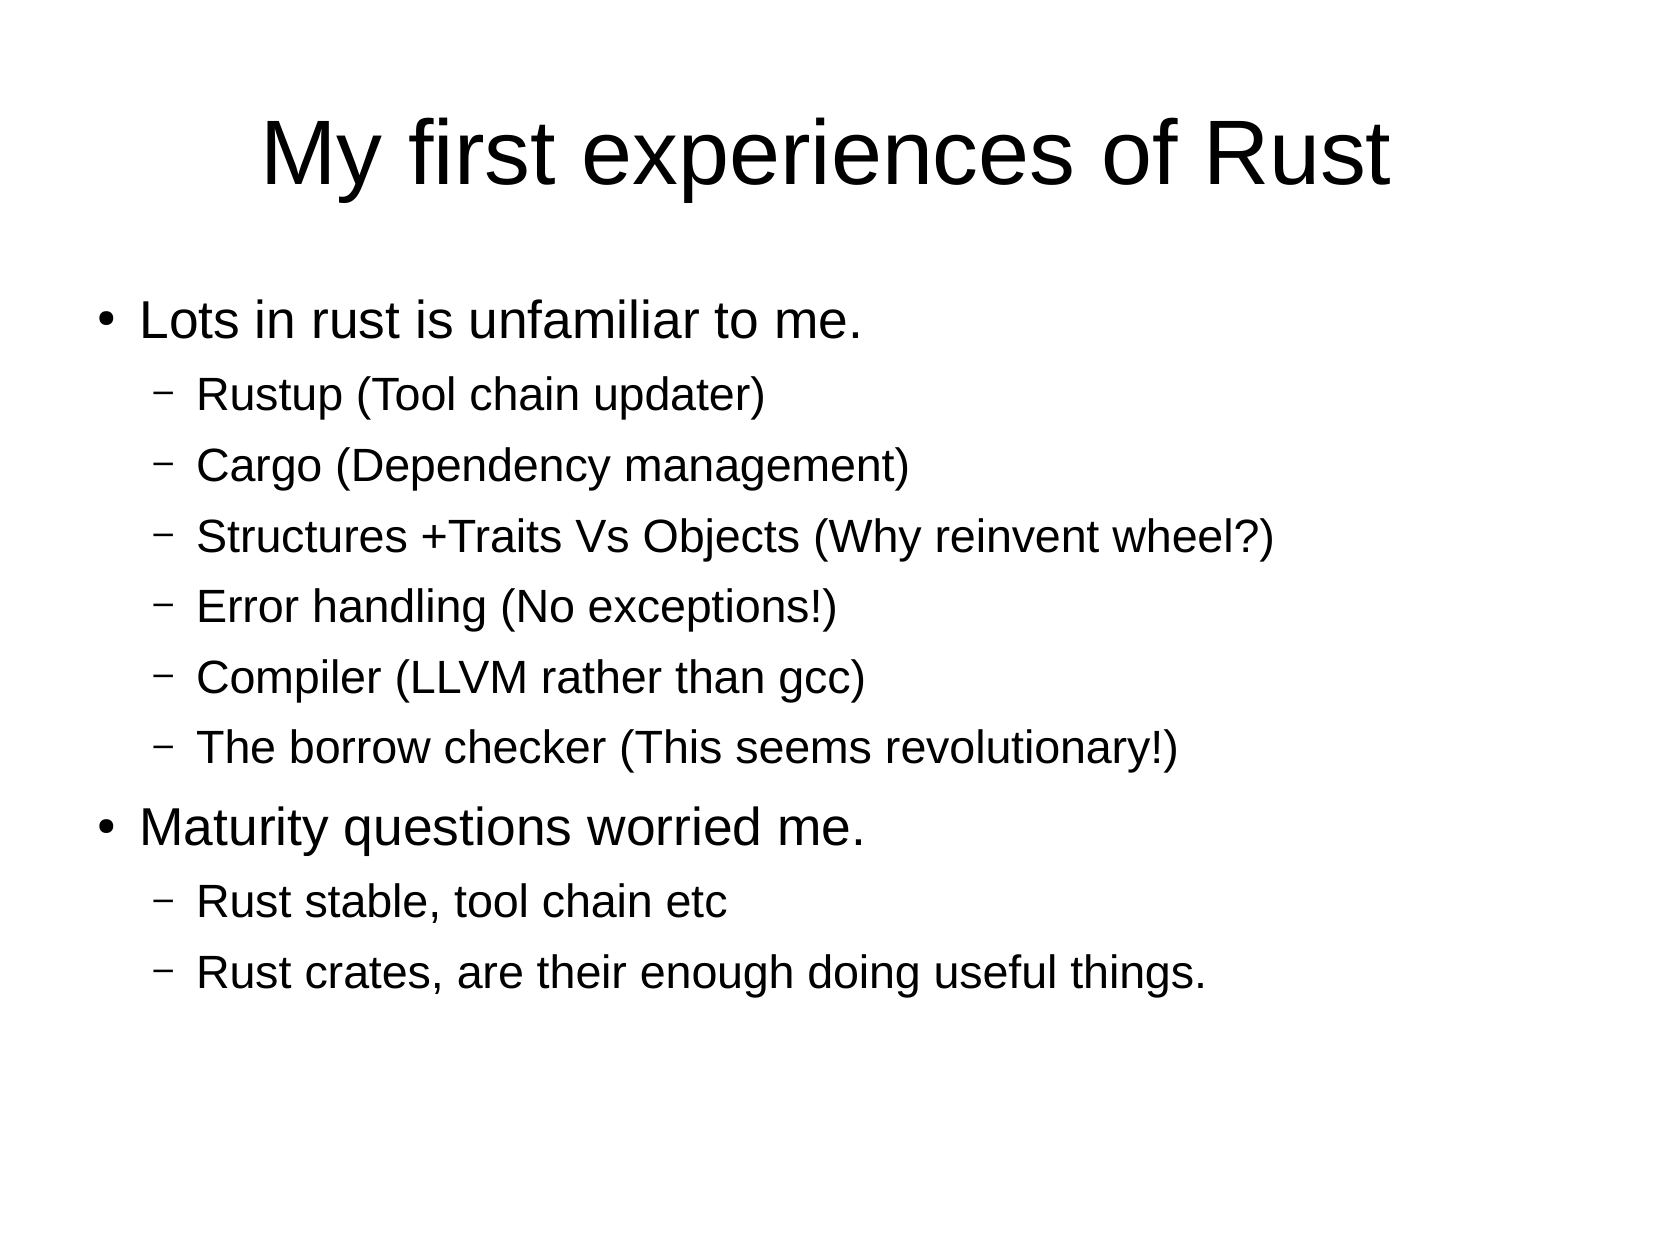

# My first experiences of Rust
Lots in rust is unfamiliar to me.
Rustup (Tool chain updater)
Cargo (Dependency management)
Structures +Traits Vs Objects (Why reinvent wheel?)
Error handling (No exceptions!)
Compiler (LLVM rather than gcc)
The borrow checker (This seems revolutionary!)
Maturity questions worried me.
Rust stable, tool chain etc
Rust crates, are their enough doing useful things.